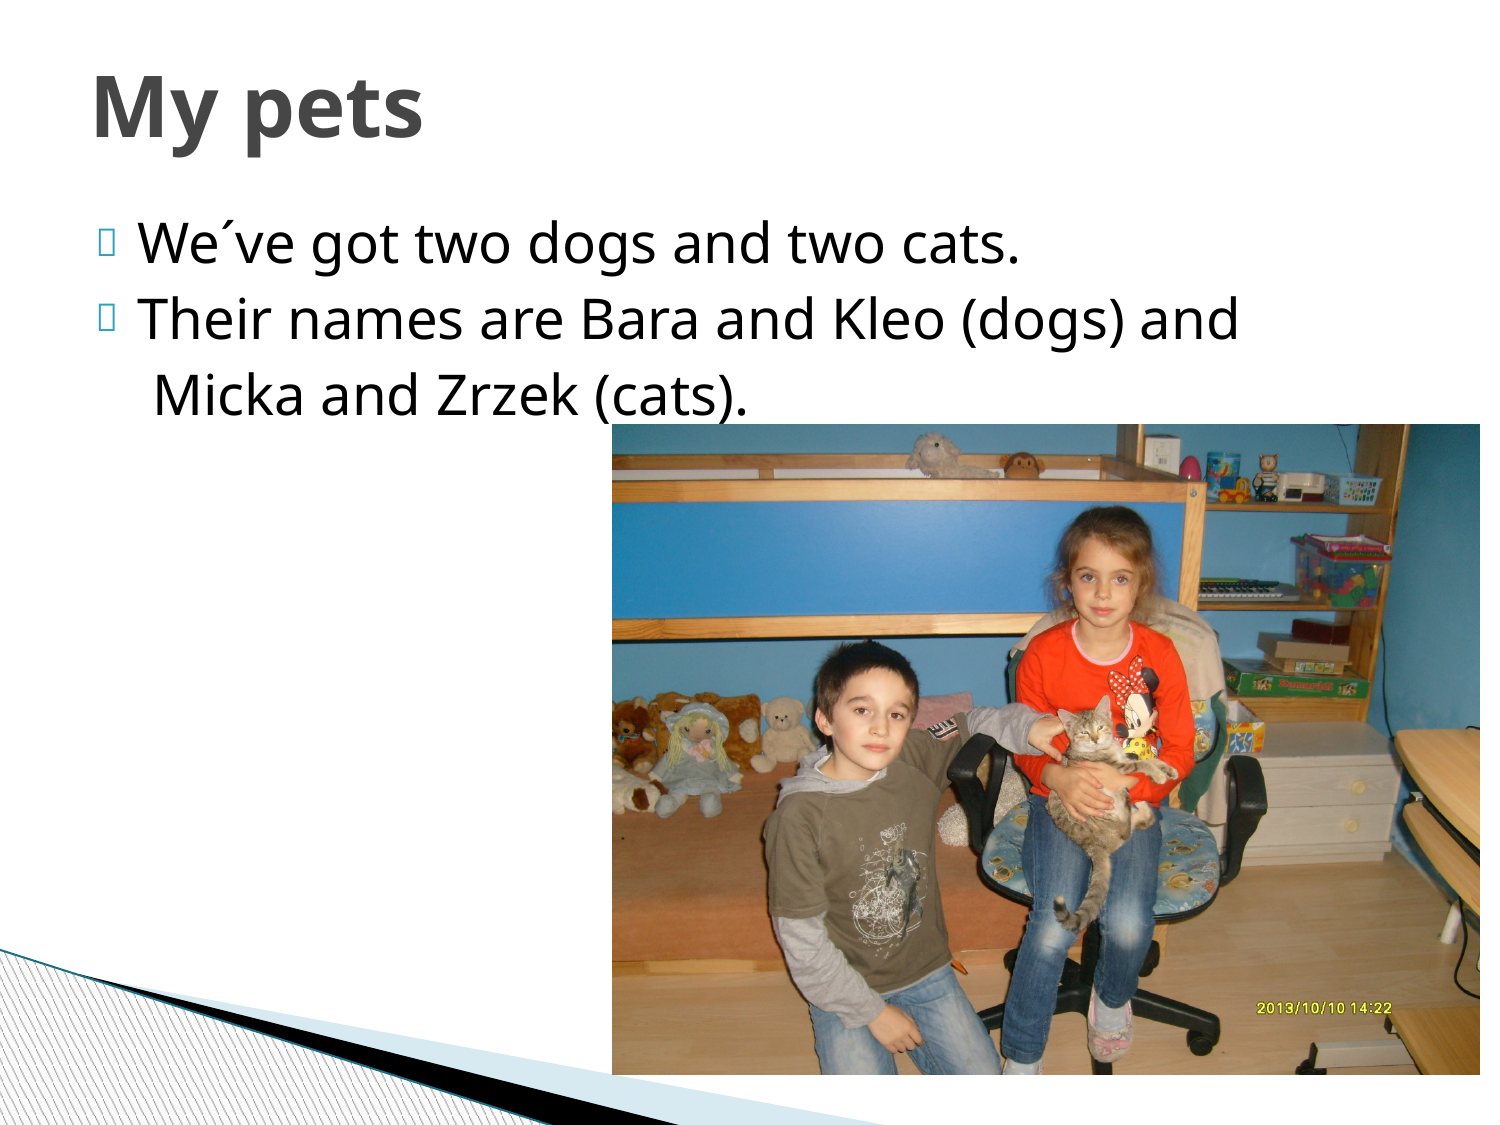

My pets
# We´ve got two dogs and two cats.
Their names are Bara and Kleo (dogs) and
 Micka and Zrzek (cats).